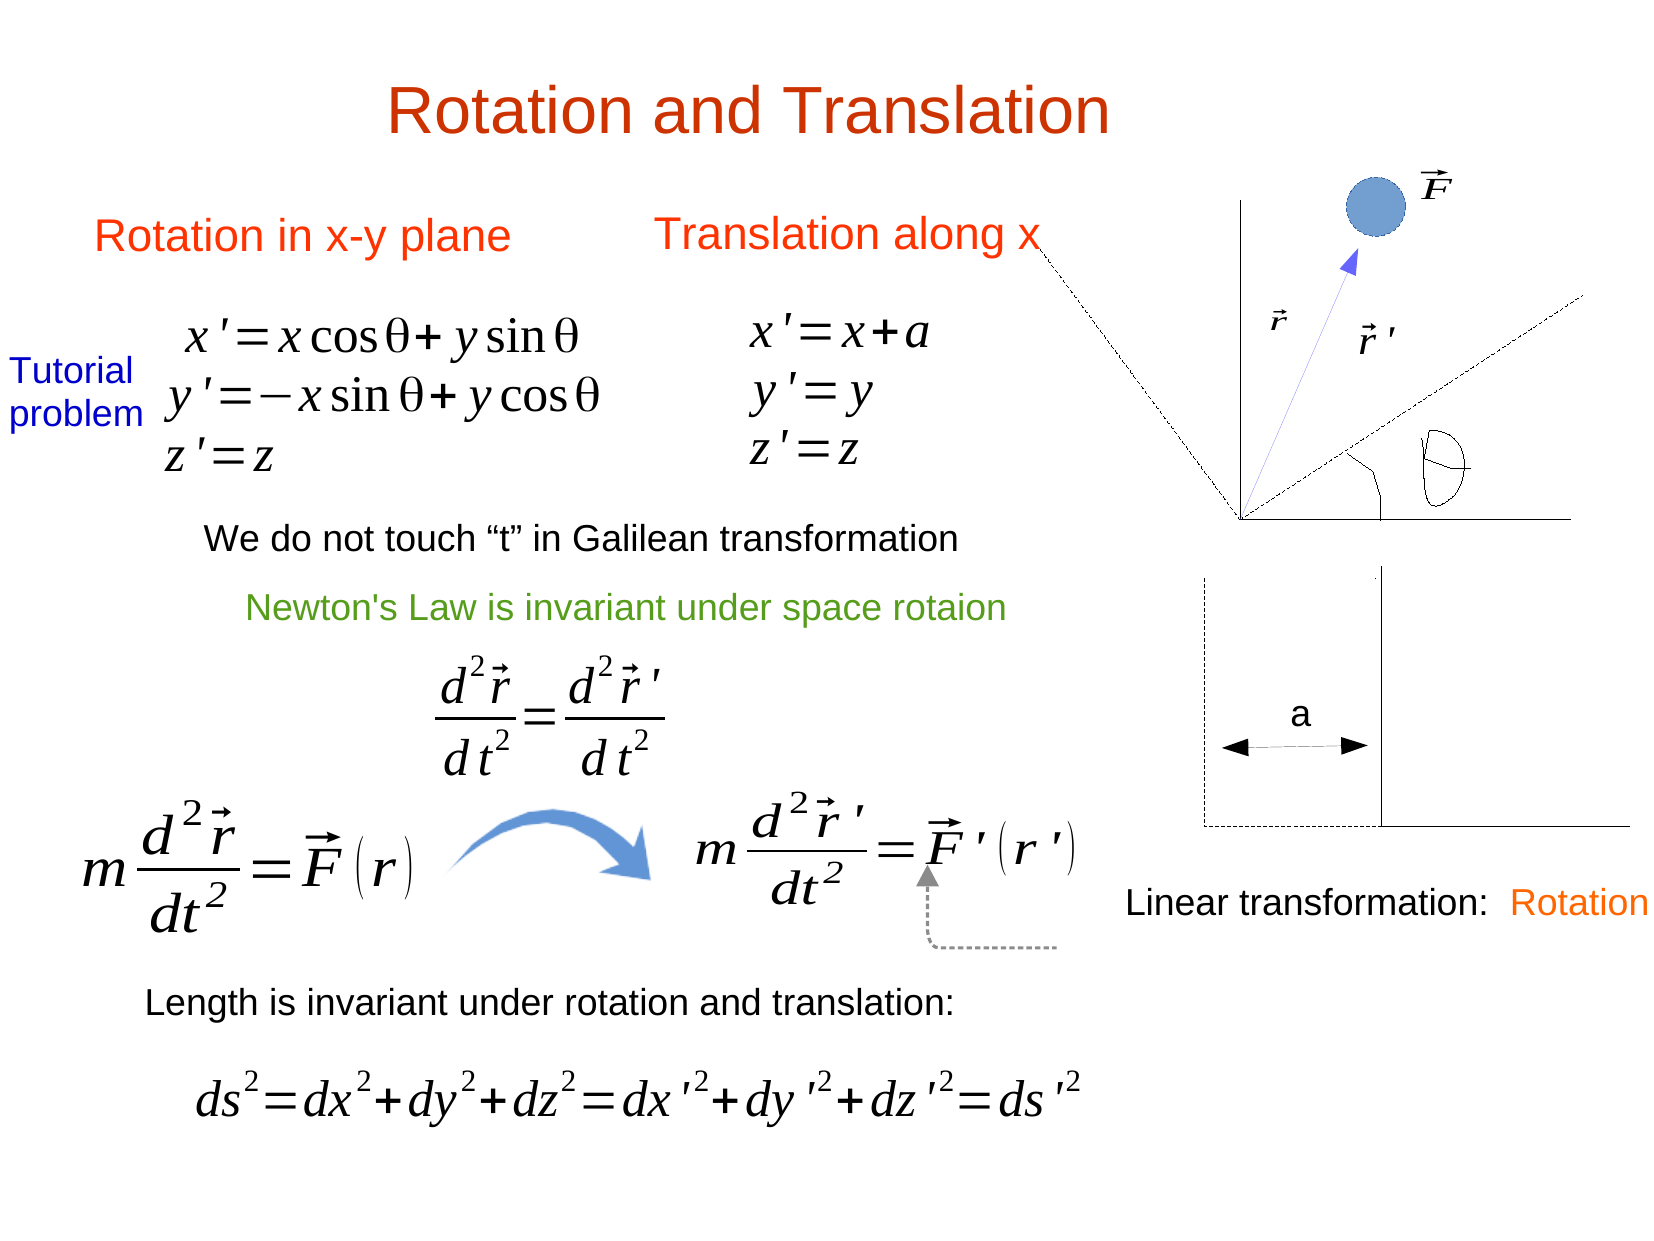

Rotation and Translation
Translation along x
Rotation in x-y plane
Tutorial
problem
We do not touch “t” in Galilean transformation
Newton's Law is invariant under space rotaion
a
Linear transformation: Rotation
Length is invariant under rotation and translation: